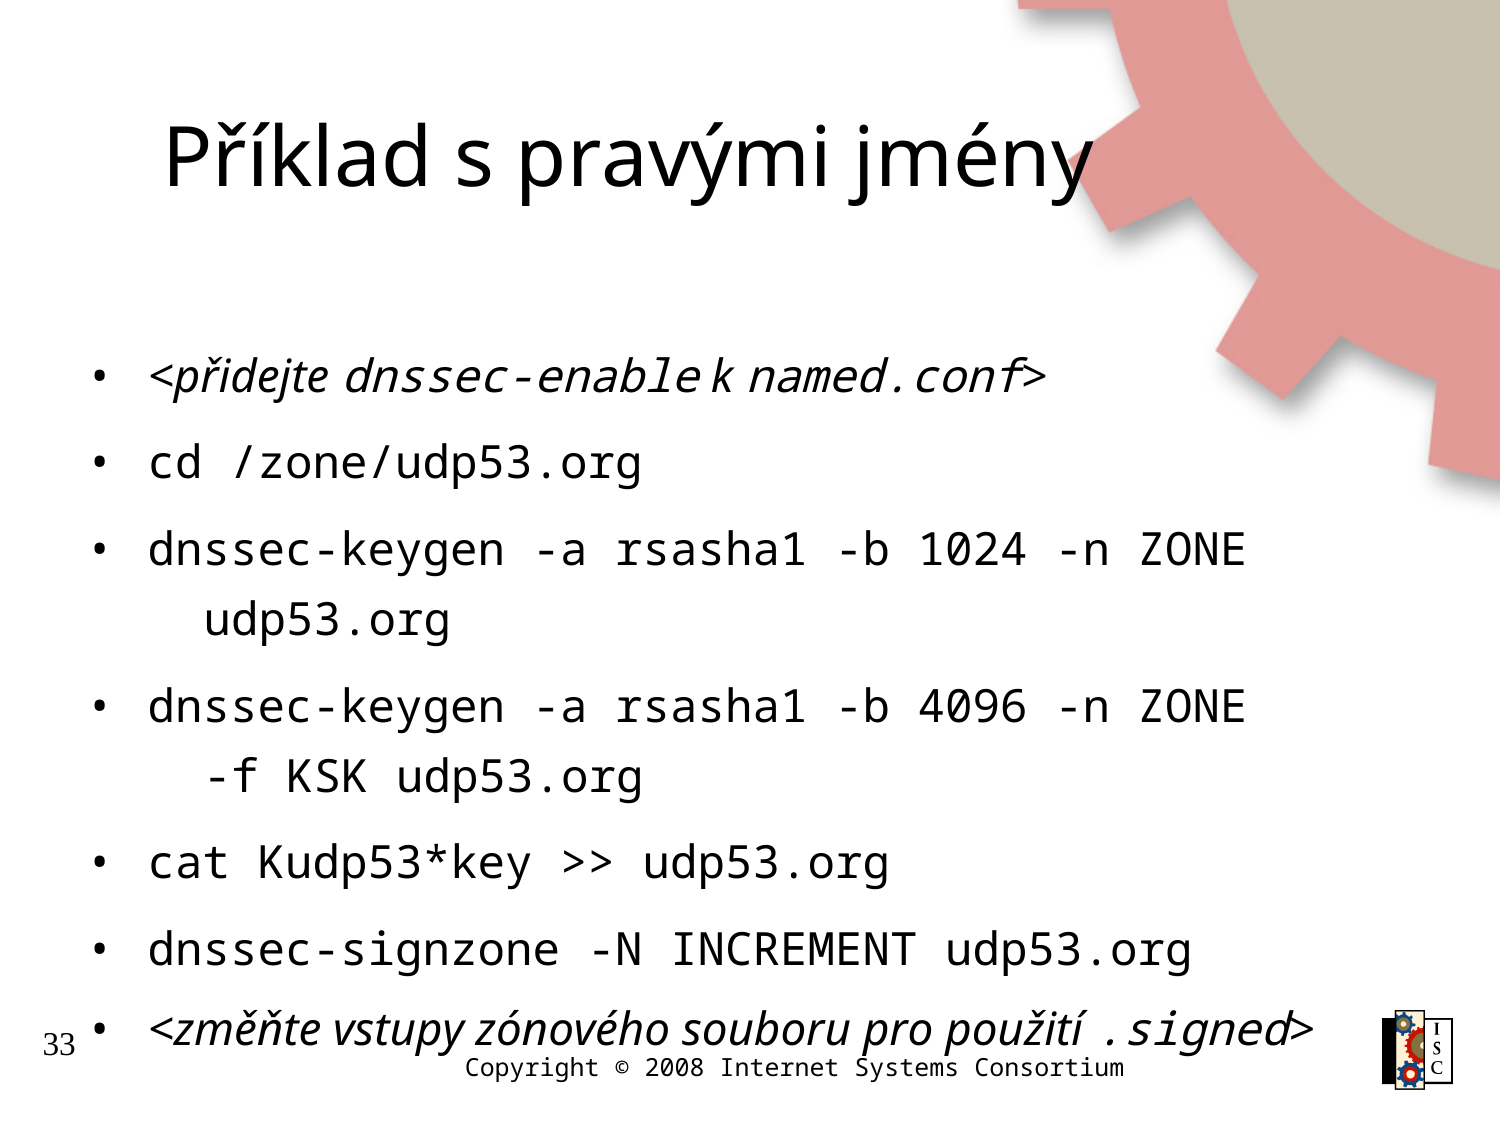

# Příklad s pravými jmény
<přidejte dnssec-enable k named.conf>
cd /zone/udp53.org
dnssec-keygen -a rsasha1 -b 1024 -n ZONE
udp53.org
dnssec-keygen -a rsasha1 -b 4096 -n ZONE
-f KSK udp53.org
cat Kudp53*key >> udp53.org
dnssec-signzone -N INCREMENT udp53.org
<změňte vstupy zónového souboru pro použití .signed>